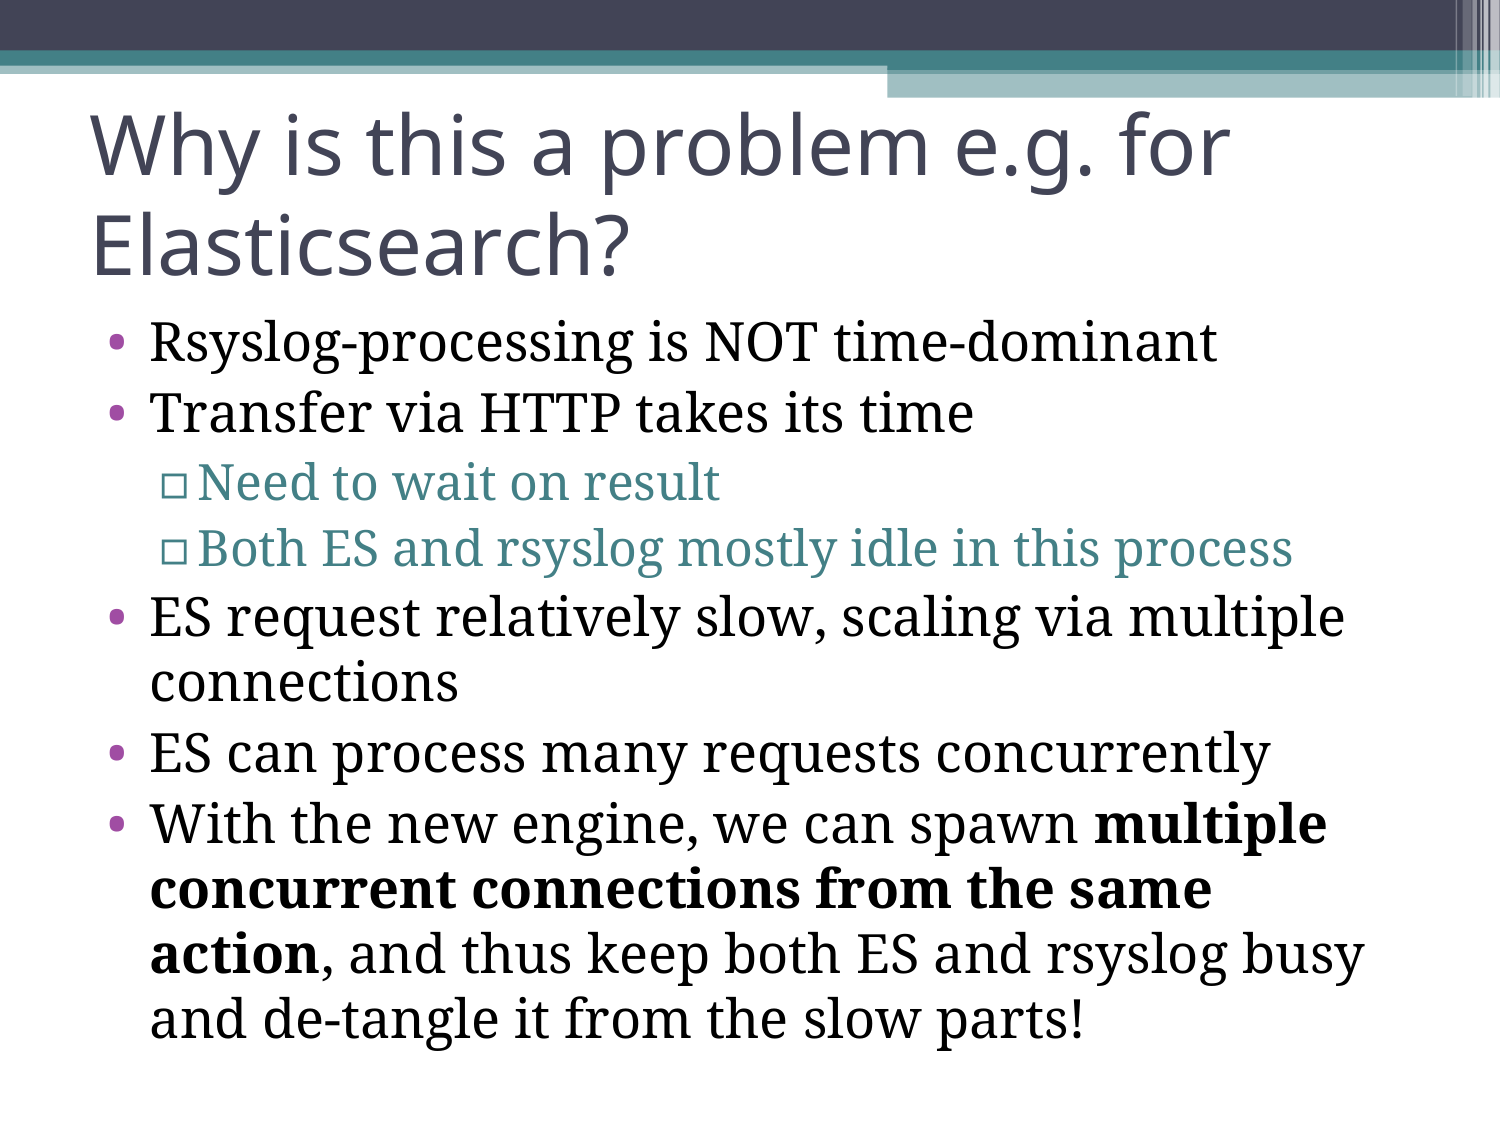

# Why is this a problem e.g. for Elasticsearch?
Rsyslog-processing is NOT time-dominant
Transfer via HTTP takes its time
Need to wait on result
Both ES and rsyslog mostly idle in this process
ES request relatively slow, scaling via multiple connections
ES can process many requests concurrently
With the new engine, we can spawn multiple concurrent connections from the same action, and thus keep both ES and rsyslog busy and de-tangle it from the slow parts!